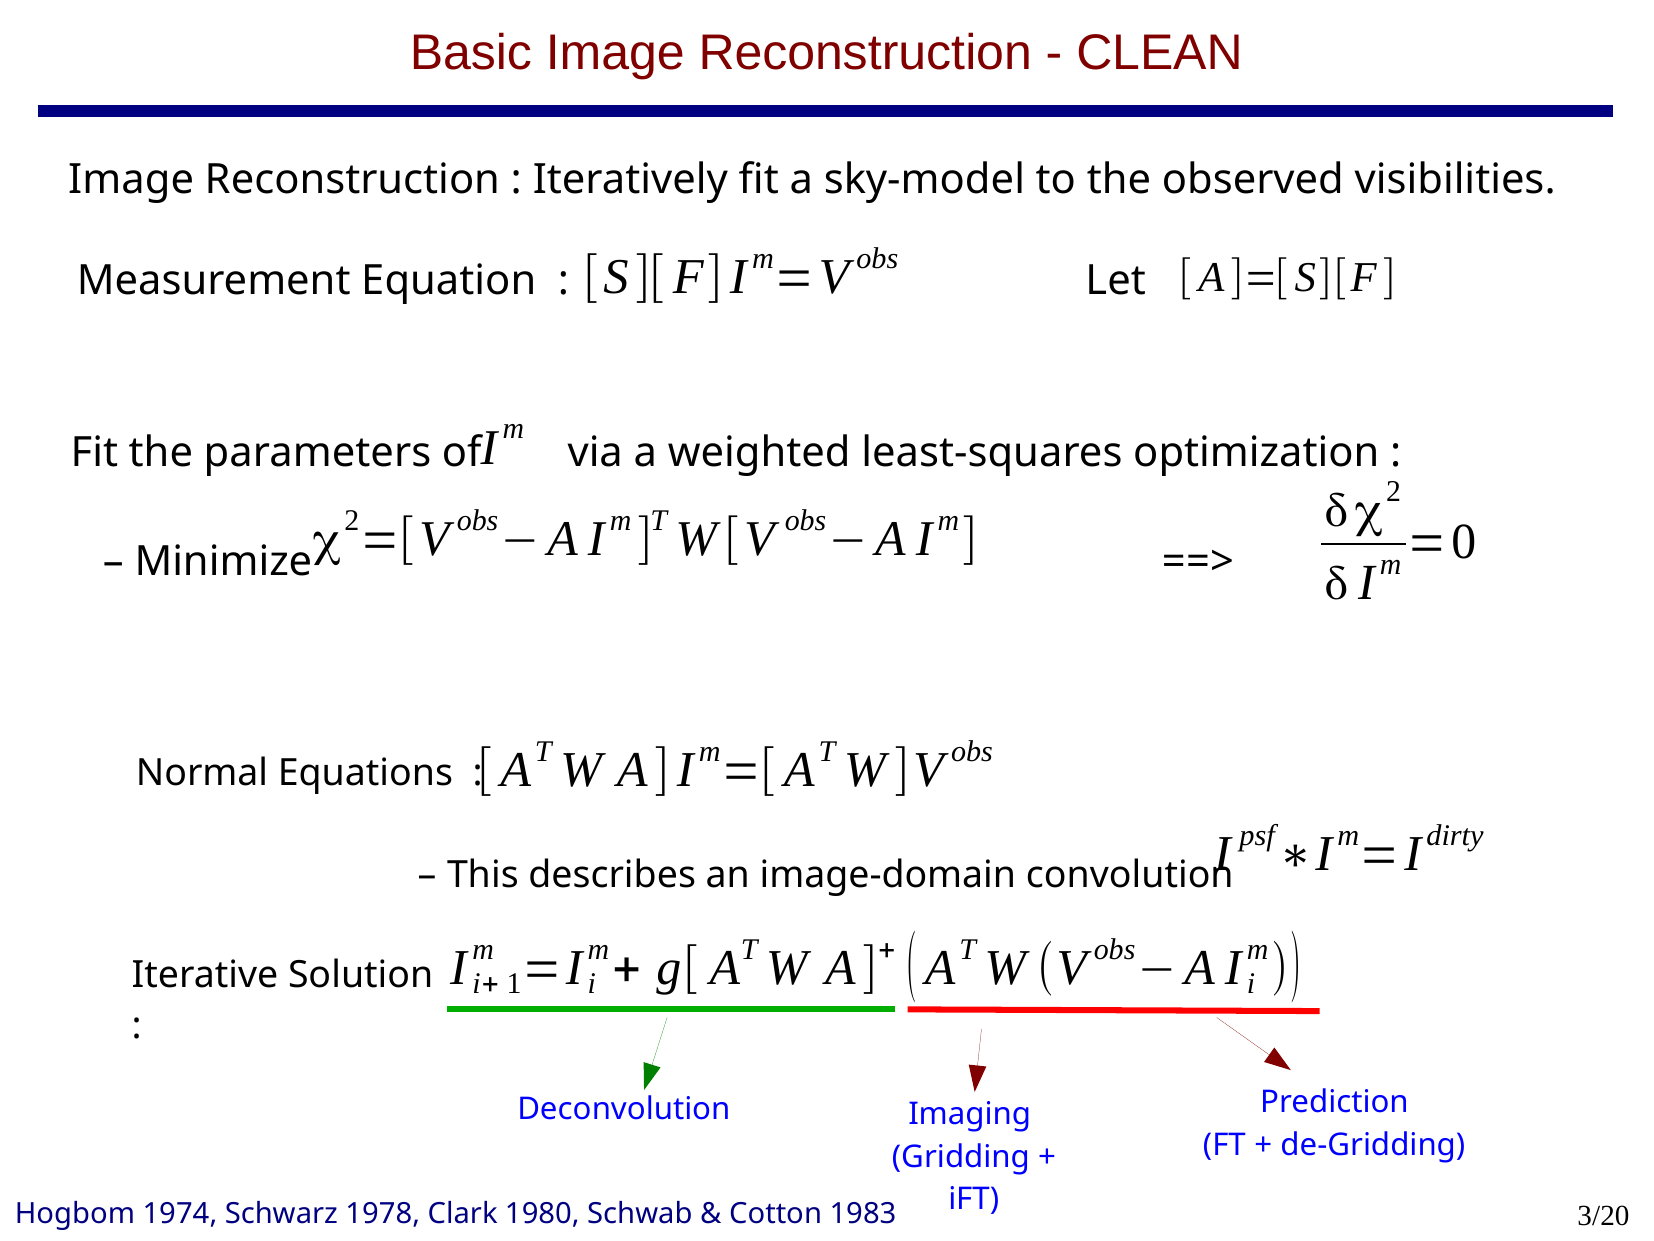

# Basic Image Reconstruction - CLEAN
Image Reconstruction : Iteratively fit a sky-model to the observed visibilities.
Measurement Equation : Let
Fit the parameters of via a weighted least-squares optimization :
 – Minimize ==>
Normal Equations :
 – This describes an image-domain convolution
Iterative Solution :
Prediction
(FT + de-Gridding)
Deconvolution
Imaging
(Gridding + iFT)
Hogbom 1974, Schwarz 1978, Clark 1980, Schwab & Cotton 1983
3